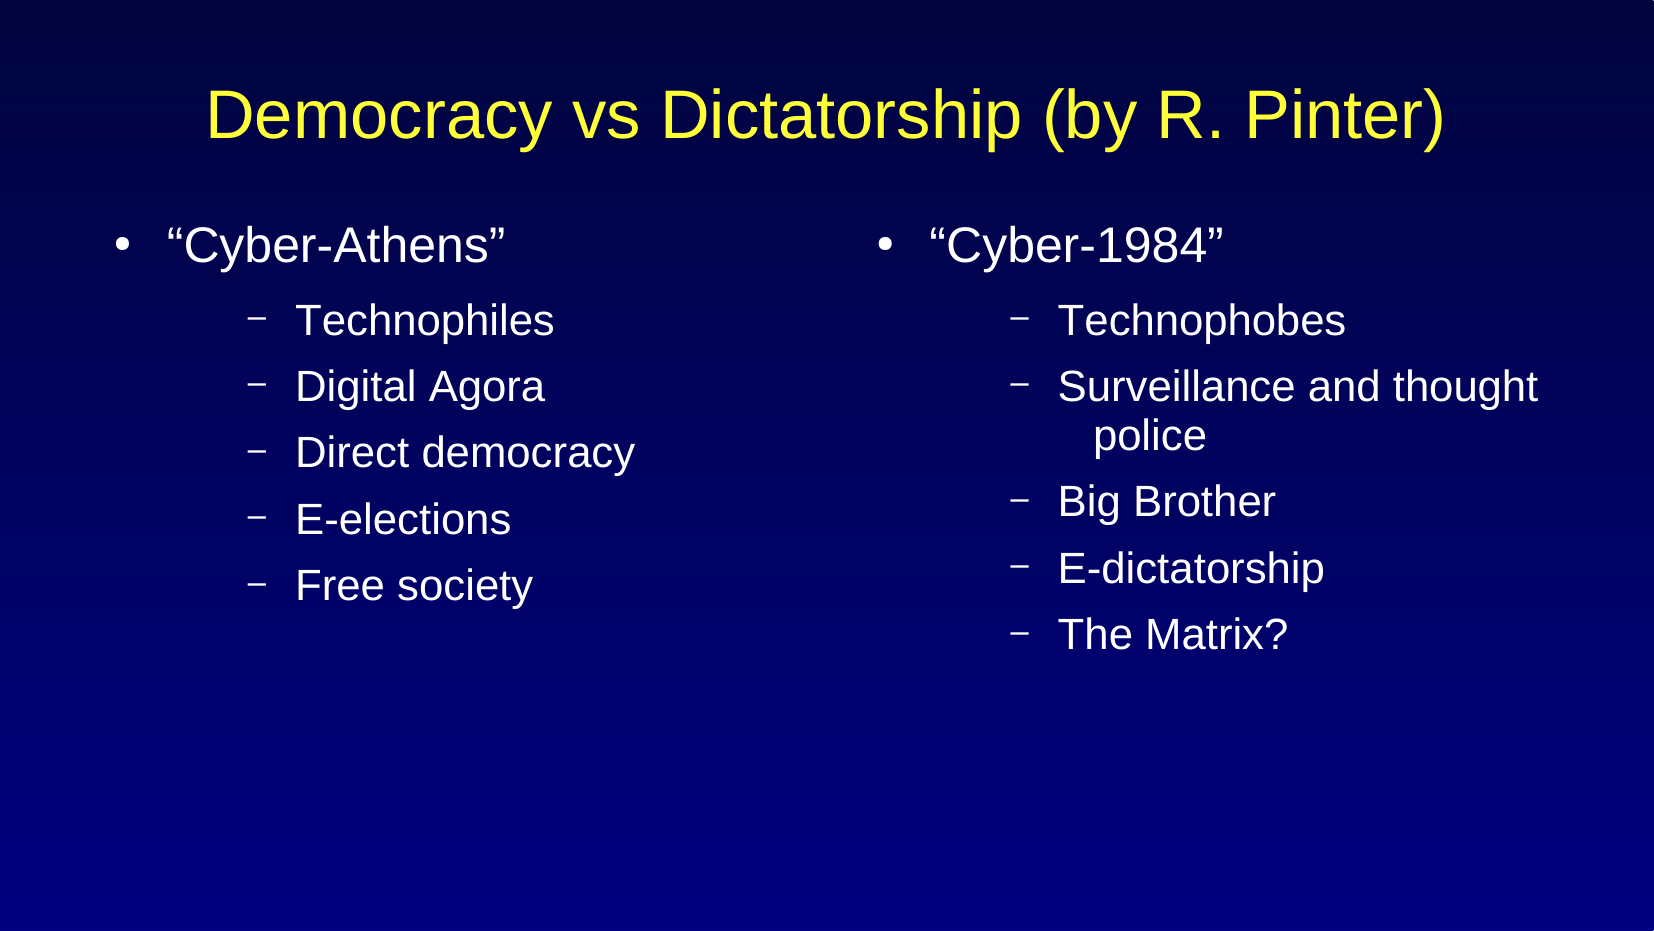

# Democracy vs Dictatorship (by R. Pinter)
“Cyber-Athens”
Technophiles
Digital Agora
Direct democracy
E-elections
Free society
“Cyber-1984”
Technophobes
Surveillance and thought police
Big Brother
E-dictatorship
The Matrix?